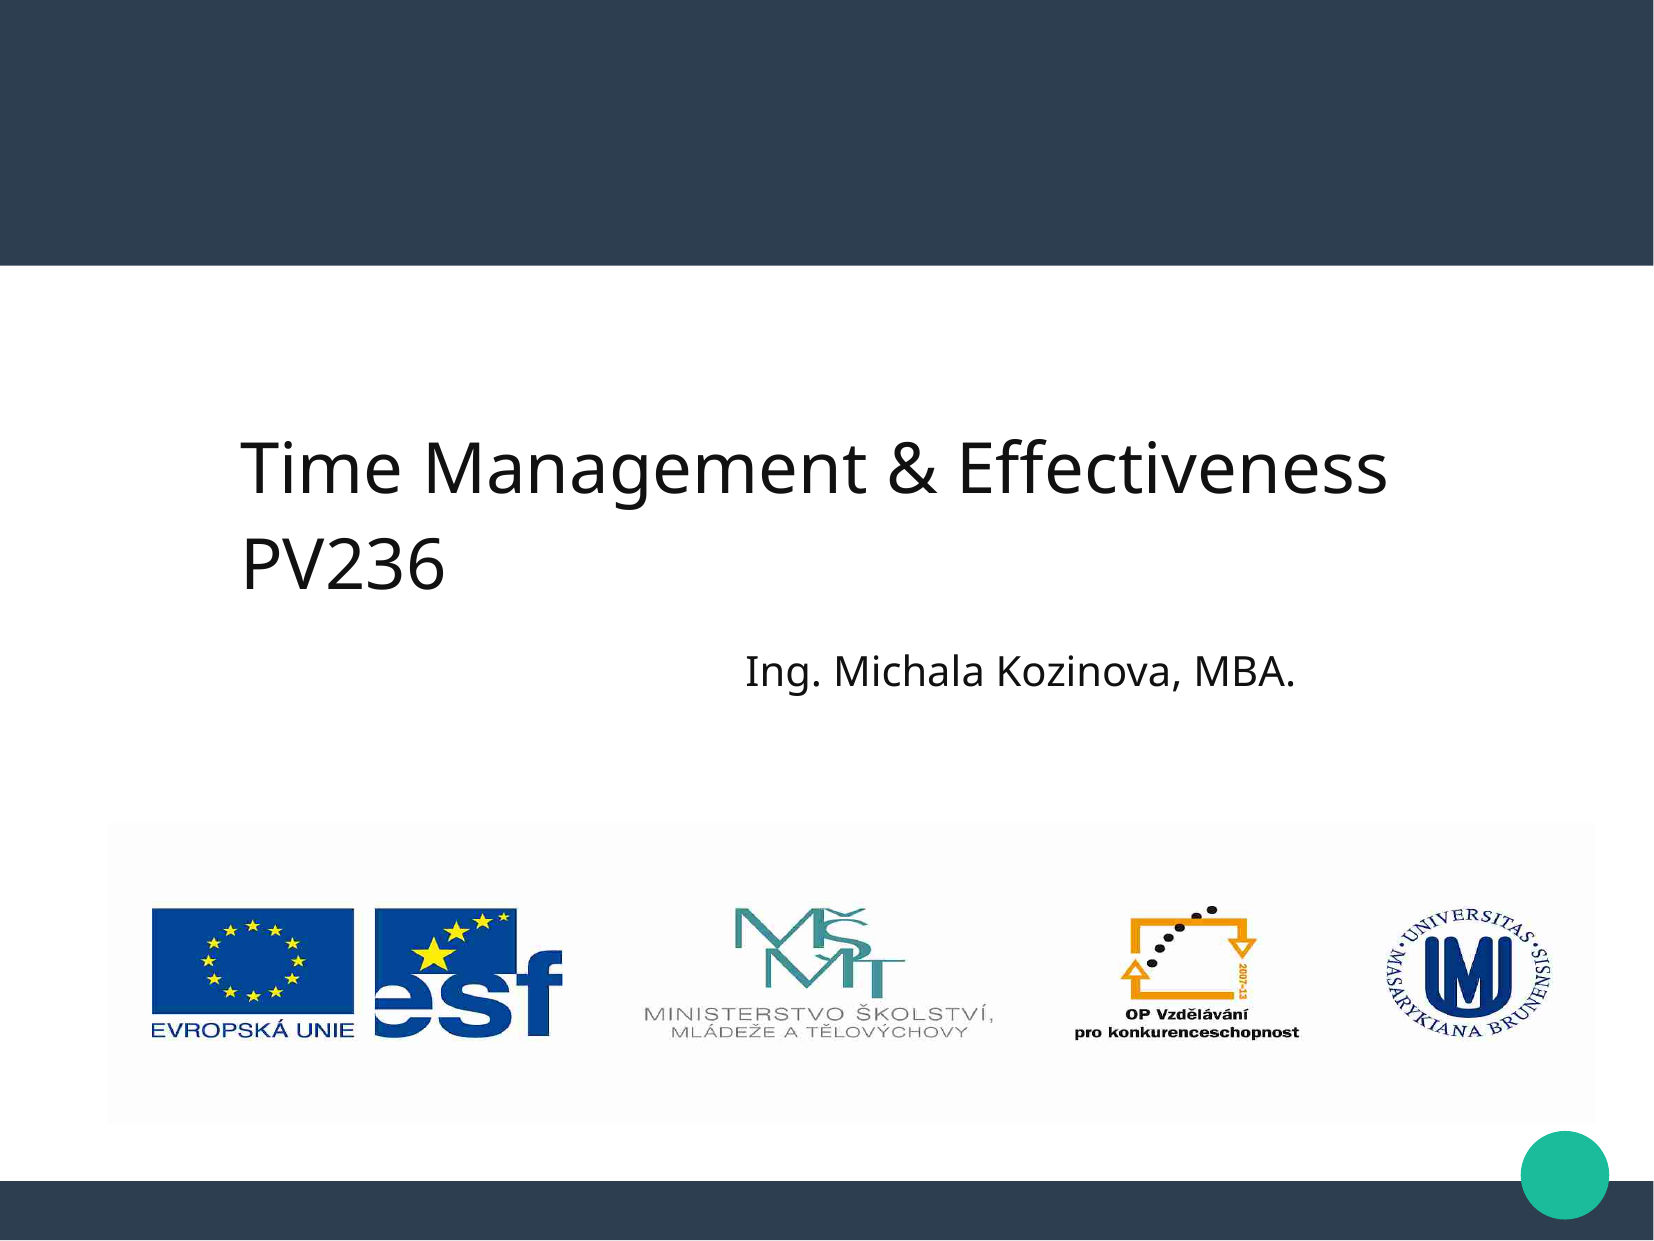

# Time Management & Effectiveness PV236 Ing. Michala Kozinova, MBA.